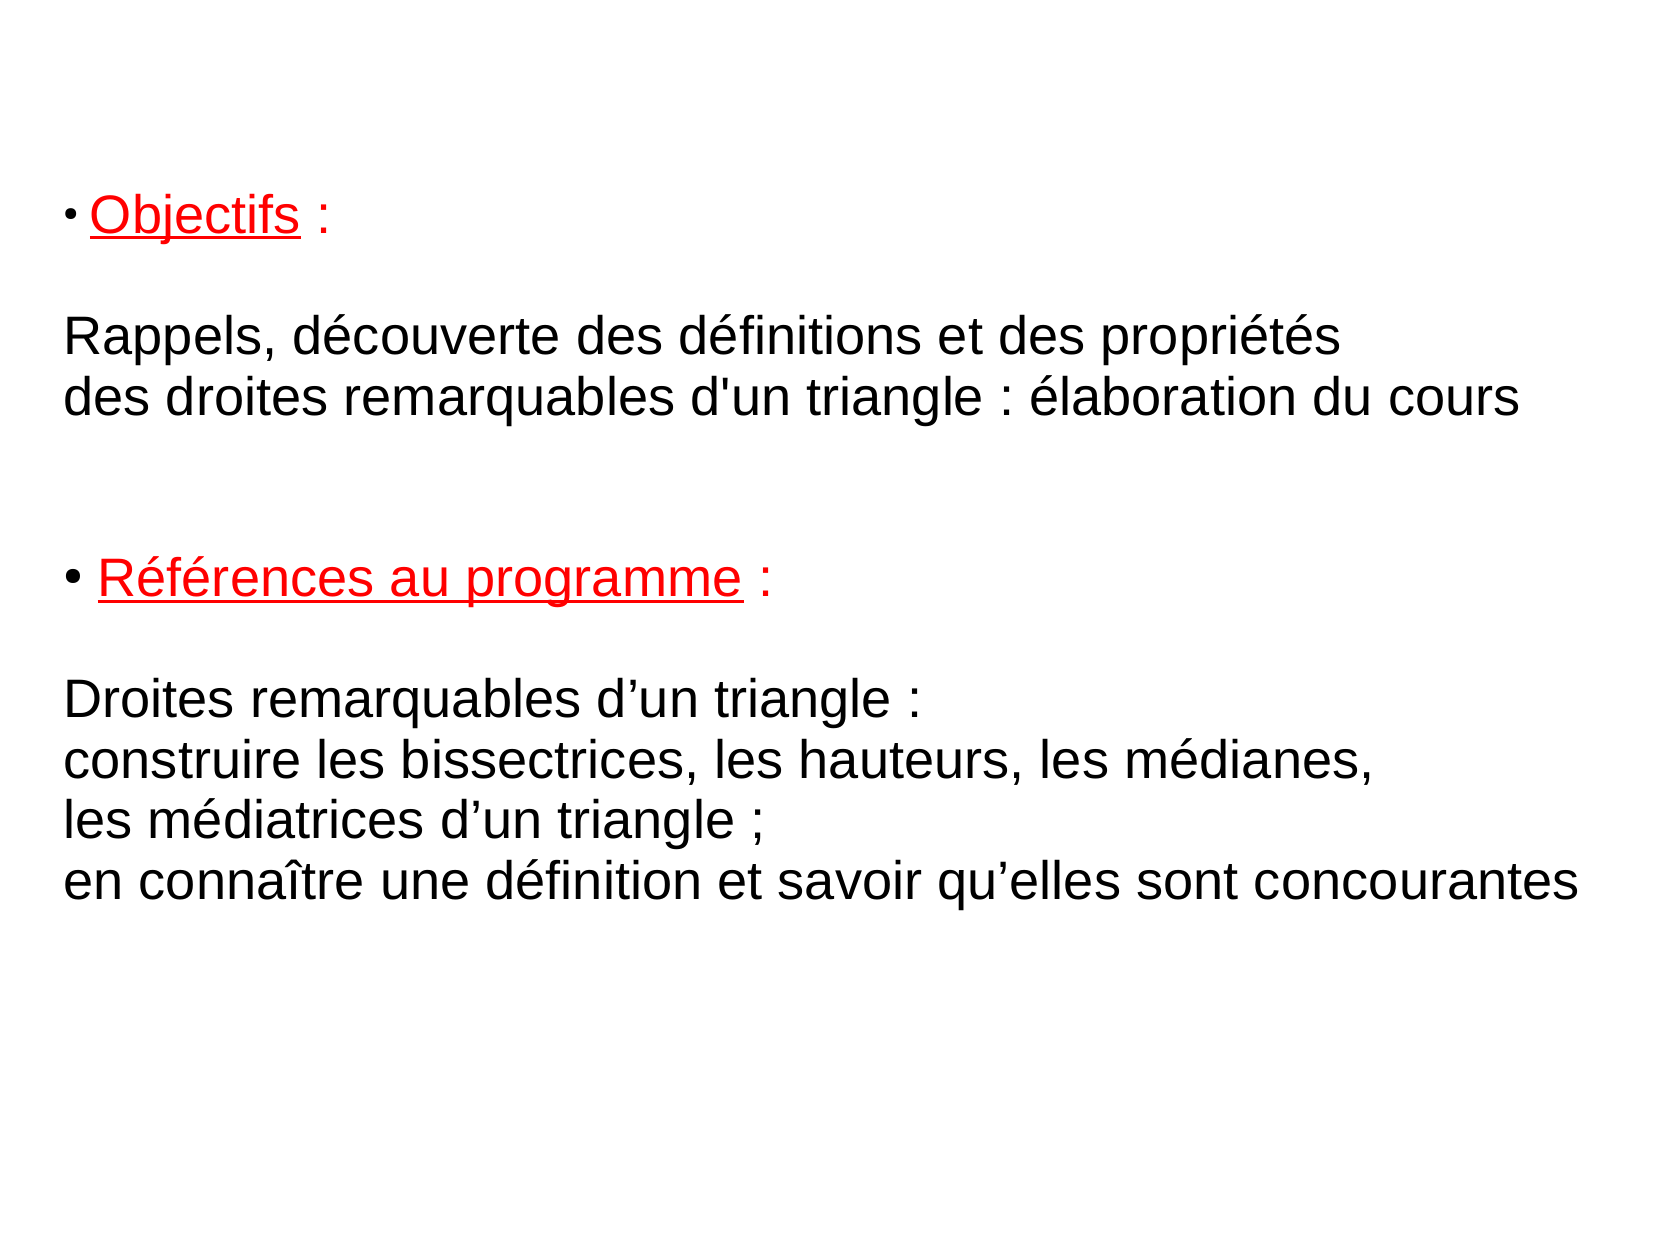

Objectifs :
Rappels, découverte des définitions et des propriétés
des droites remarquables d'un triangle : élaboration du cours
 Références au programme :
Droites remarquables d’un triangle :
construire les bissectrices, les hauteurs, les médianes,
les médiatrices d’un triangle ;
en connaître une définition et savoir qu’elles sont concourantes